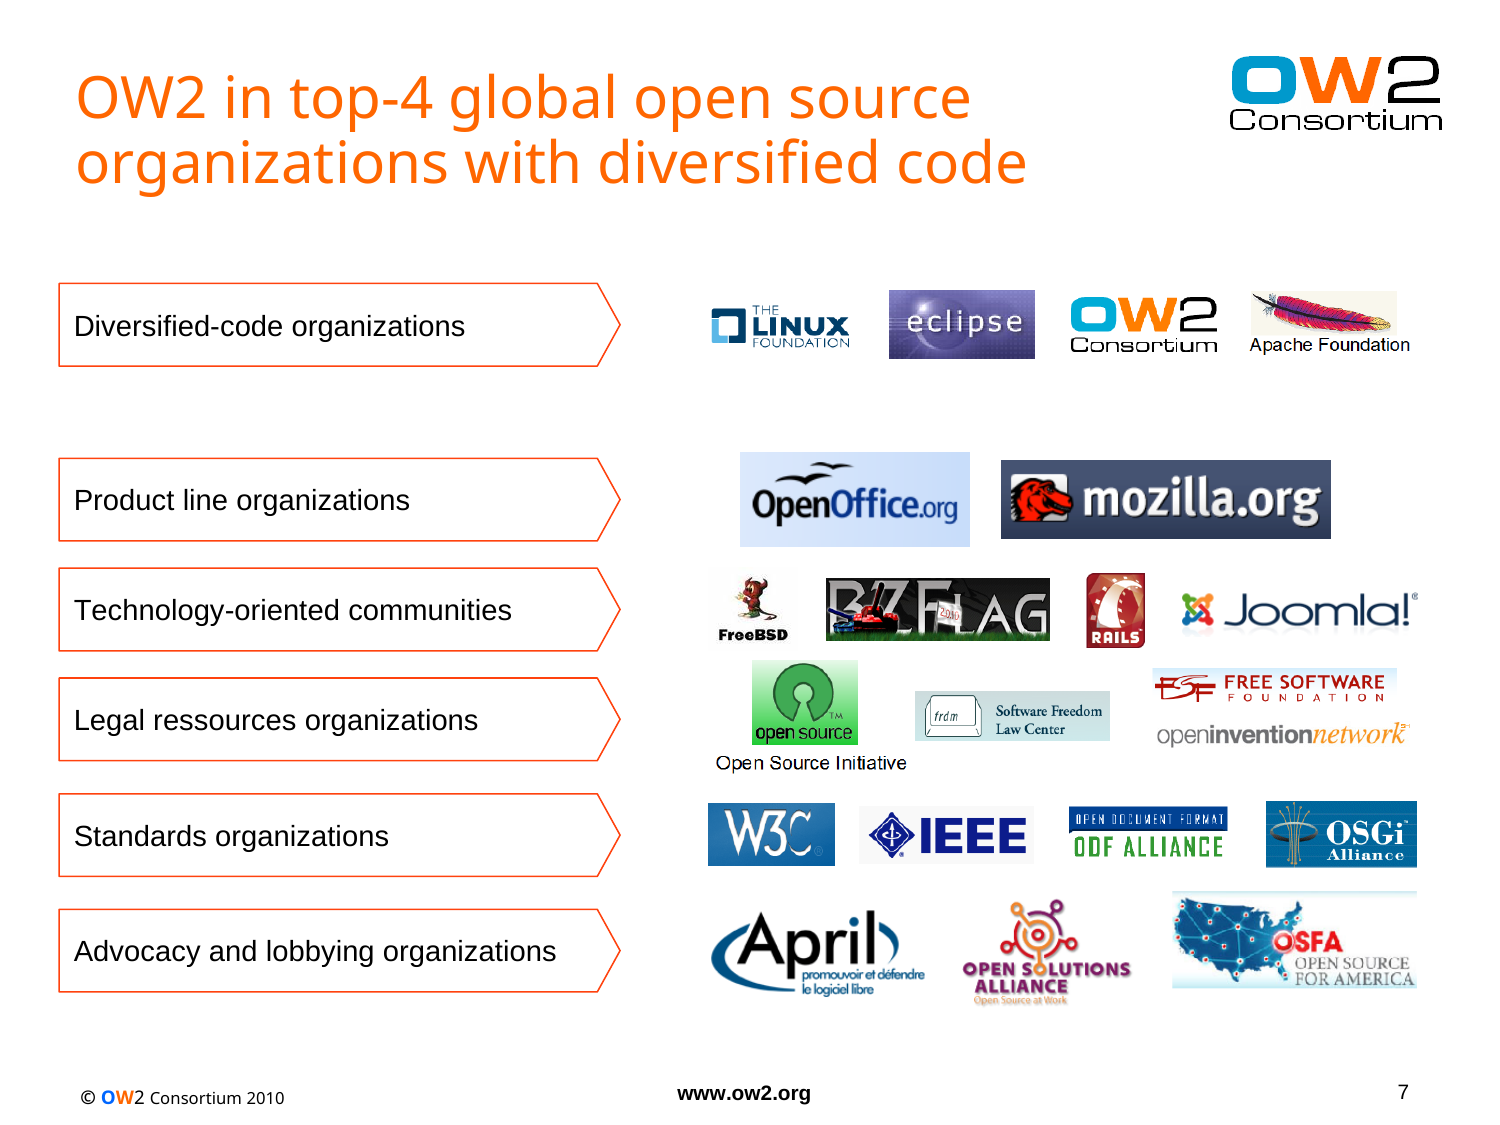

# OW2 in top-4 global open source organizations with diversified code
Diversified-code organizations
Product line organizations
Technology-oriented communities
Legal ressources organizations
Standards organizations
Advocacy and lobbying organizations
7